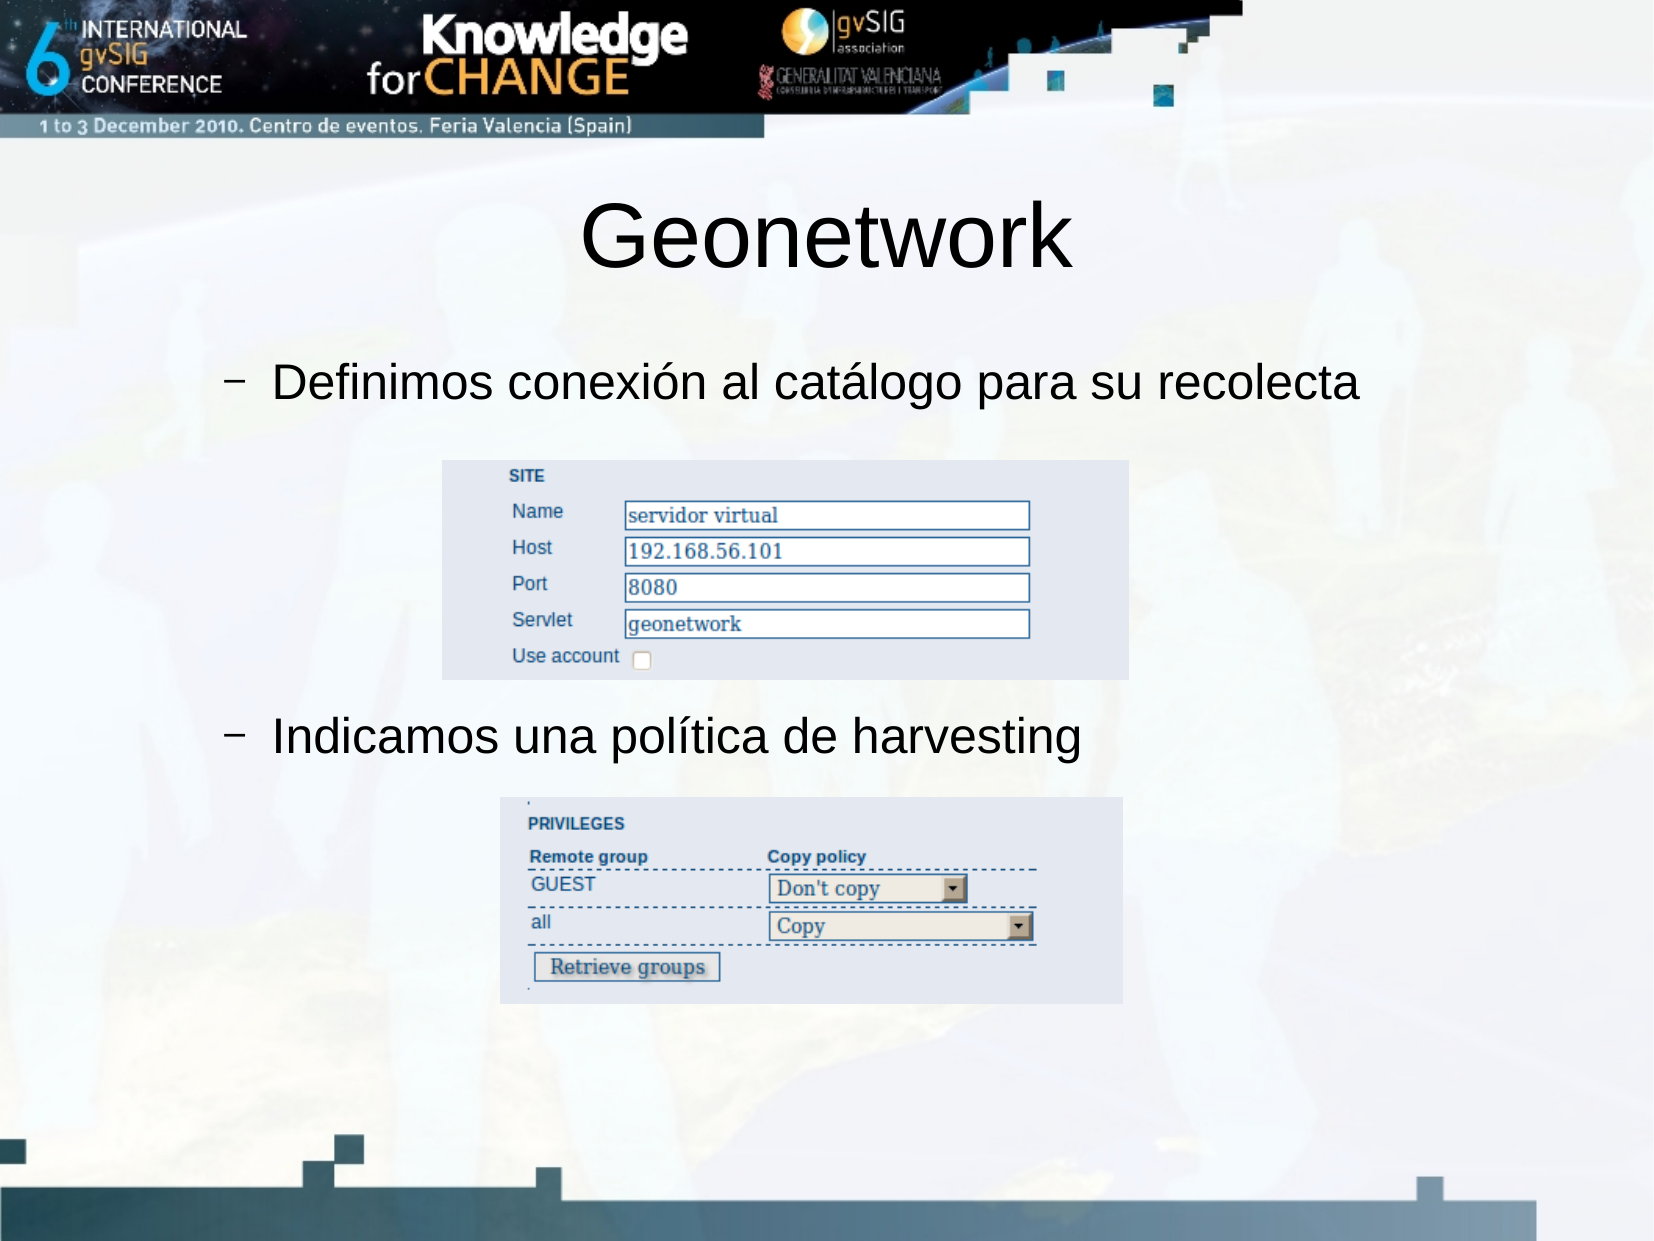

# Geonetwork
Definimos conexión al catálogo para su recolecta
Indicamos una política de harvesting